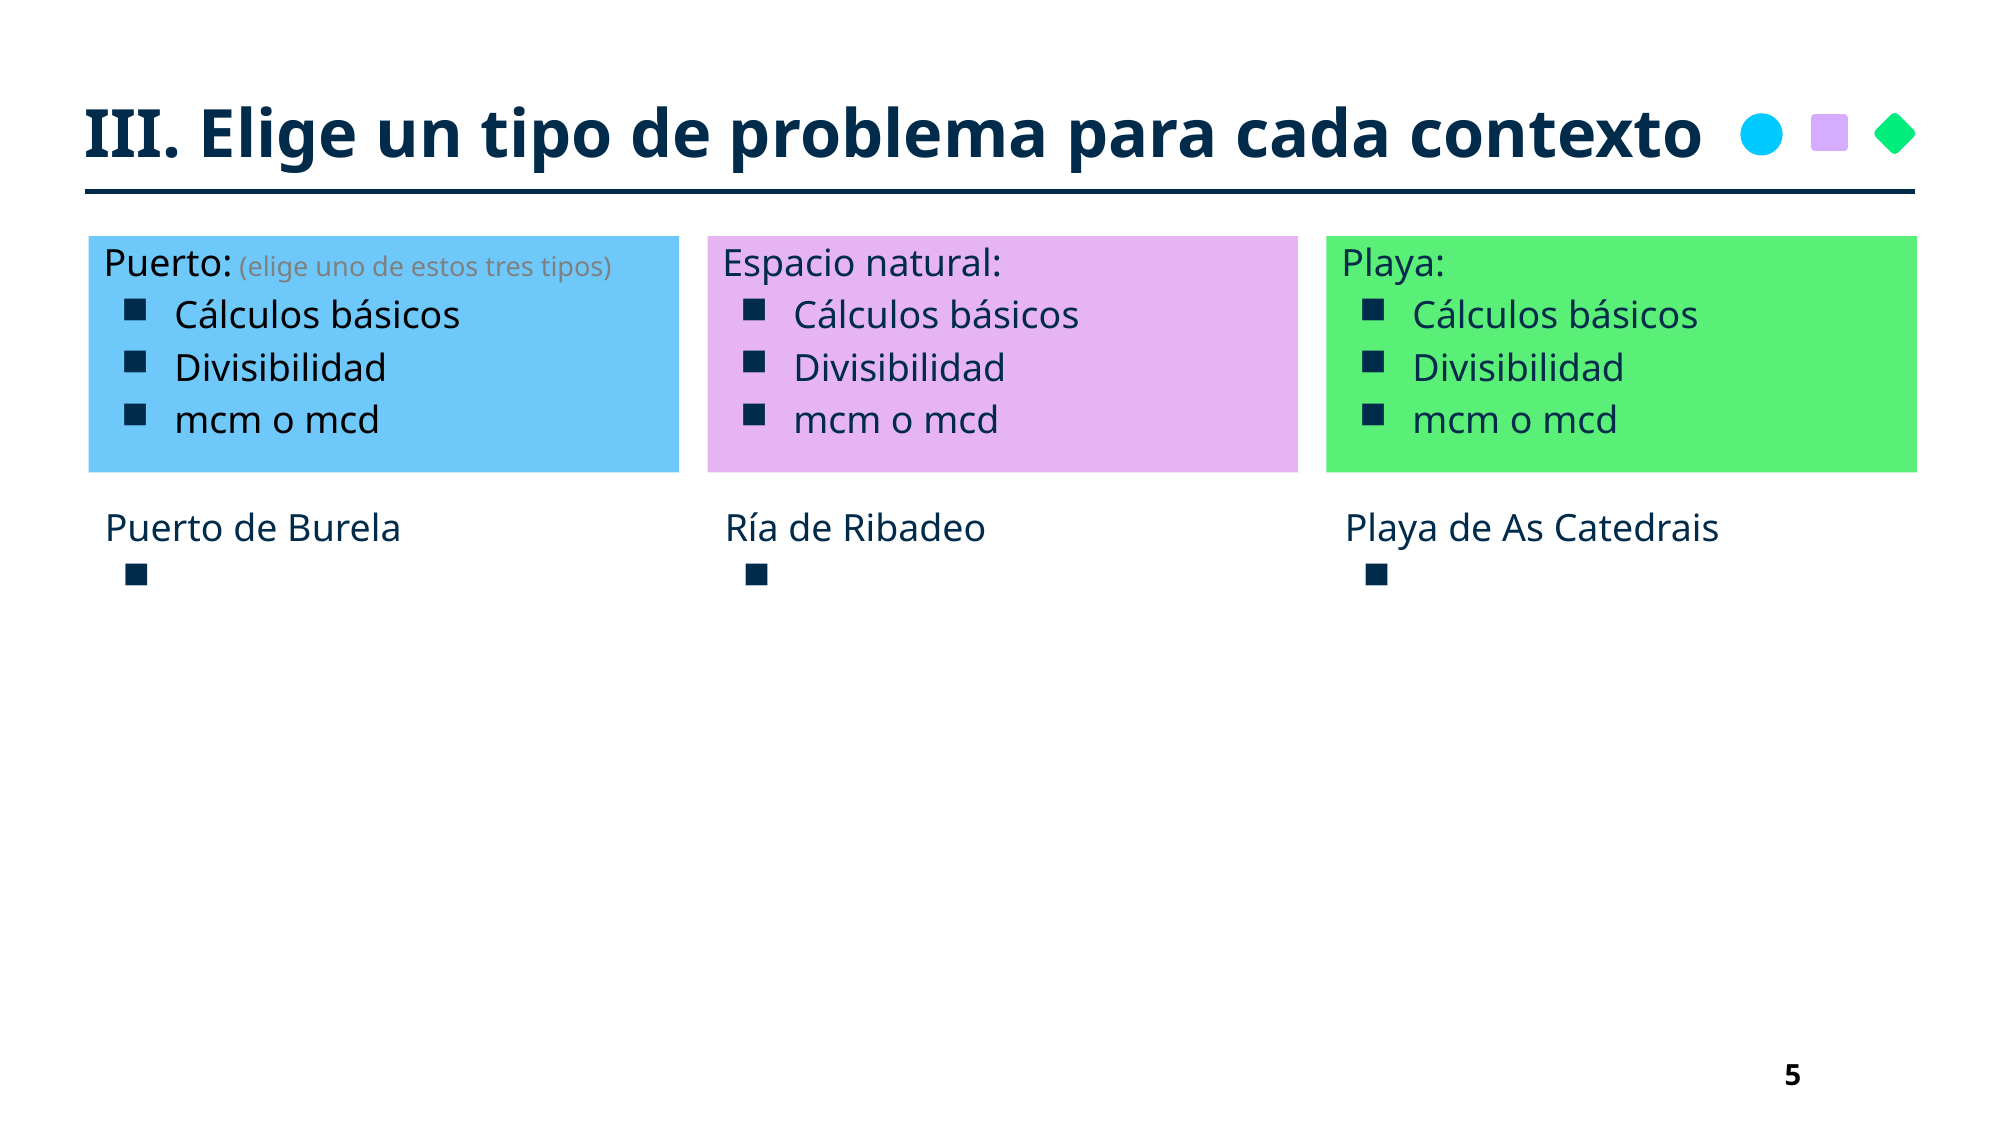

# III. Elige un tipo de problema para cada contexto
Puerto: (elige uno de estos tres tipos)
Cálculos básicos
Divisibilidad
mcm o mcd
Espacio natural:
Cálculos básicos
Divisibilidad
mcm o mcd
Playa:
Cálculos básicos
Divisibilidad
mcm o mcd
Puerto de Burela
Ría de Ribadeo
Playa de As Catedrais